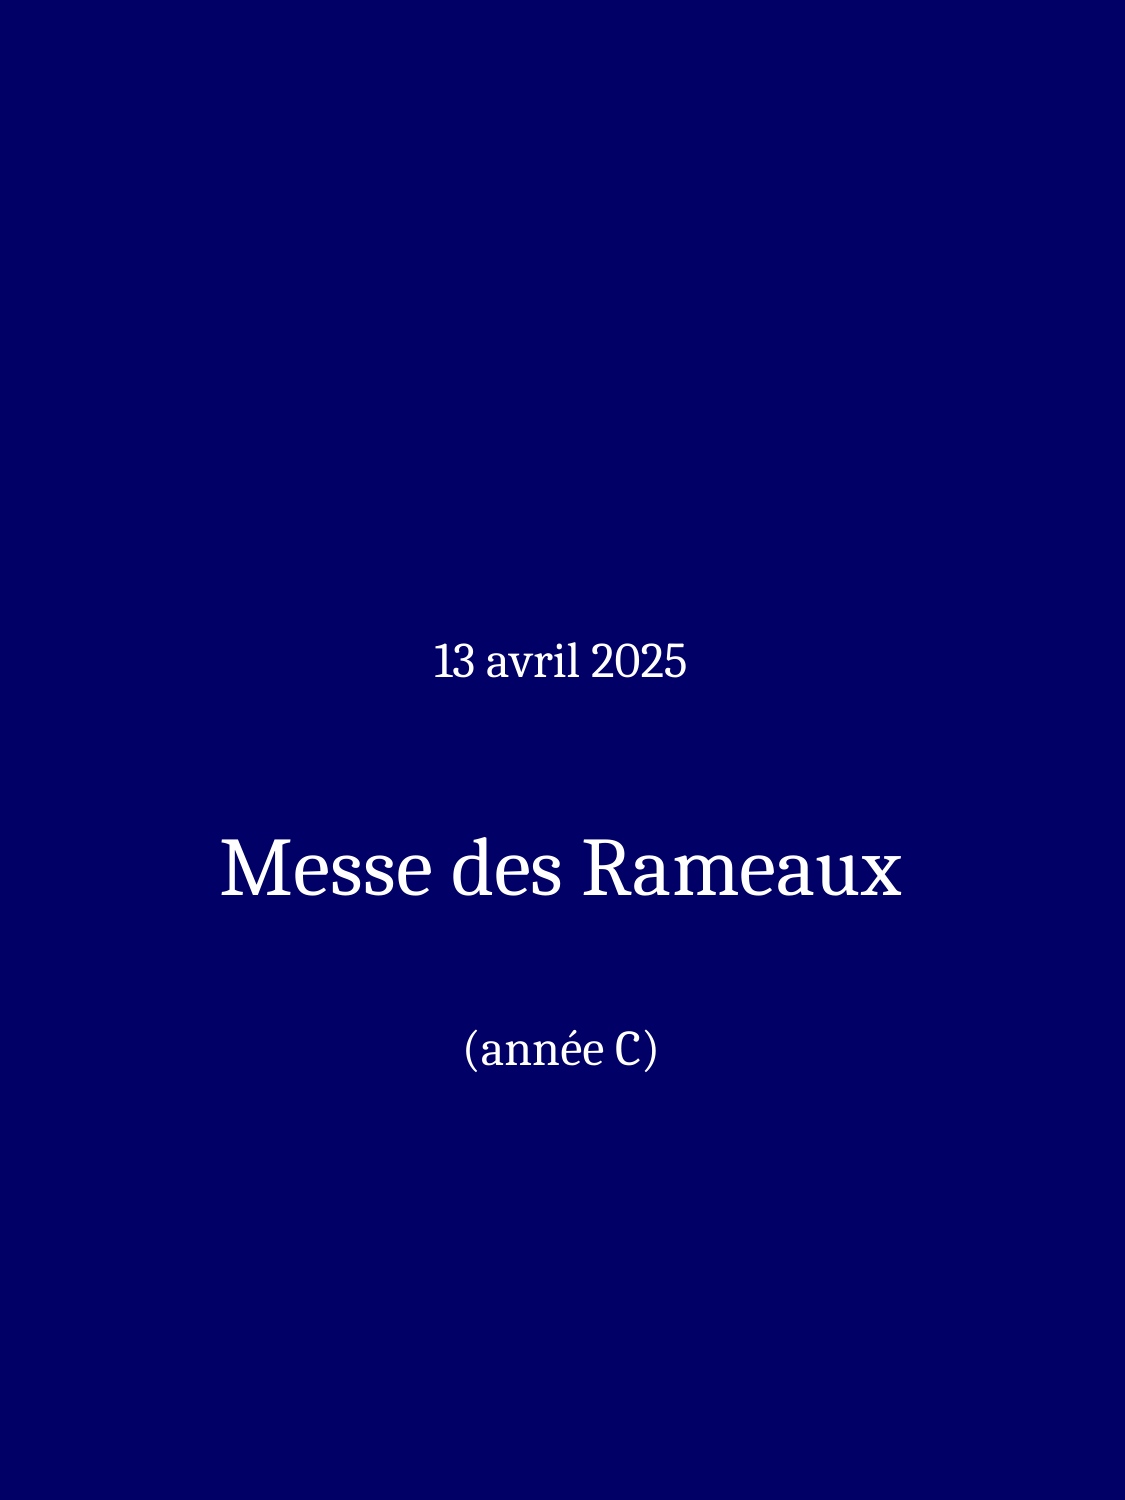

13 avril 2025
Messe des Rameaux
(année C)